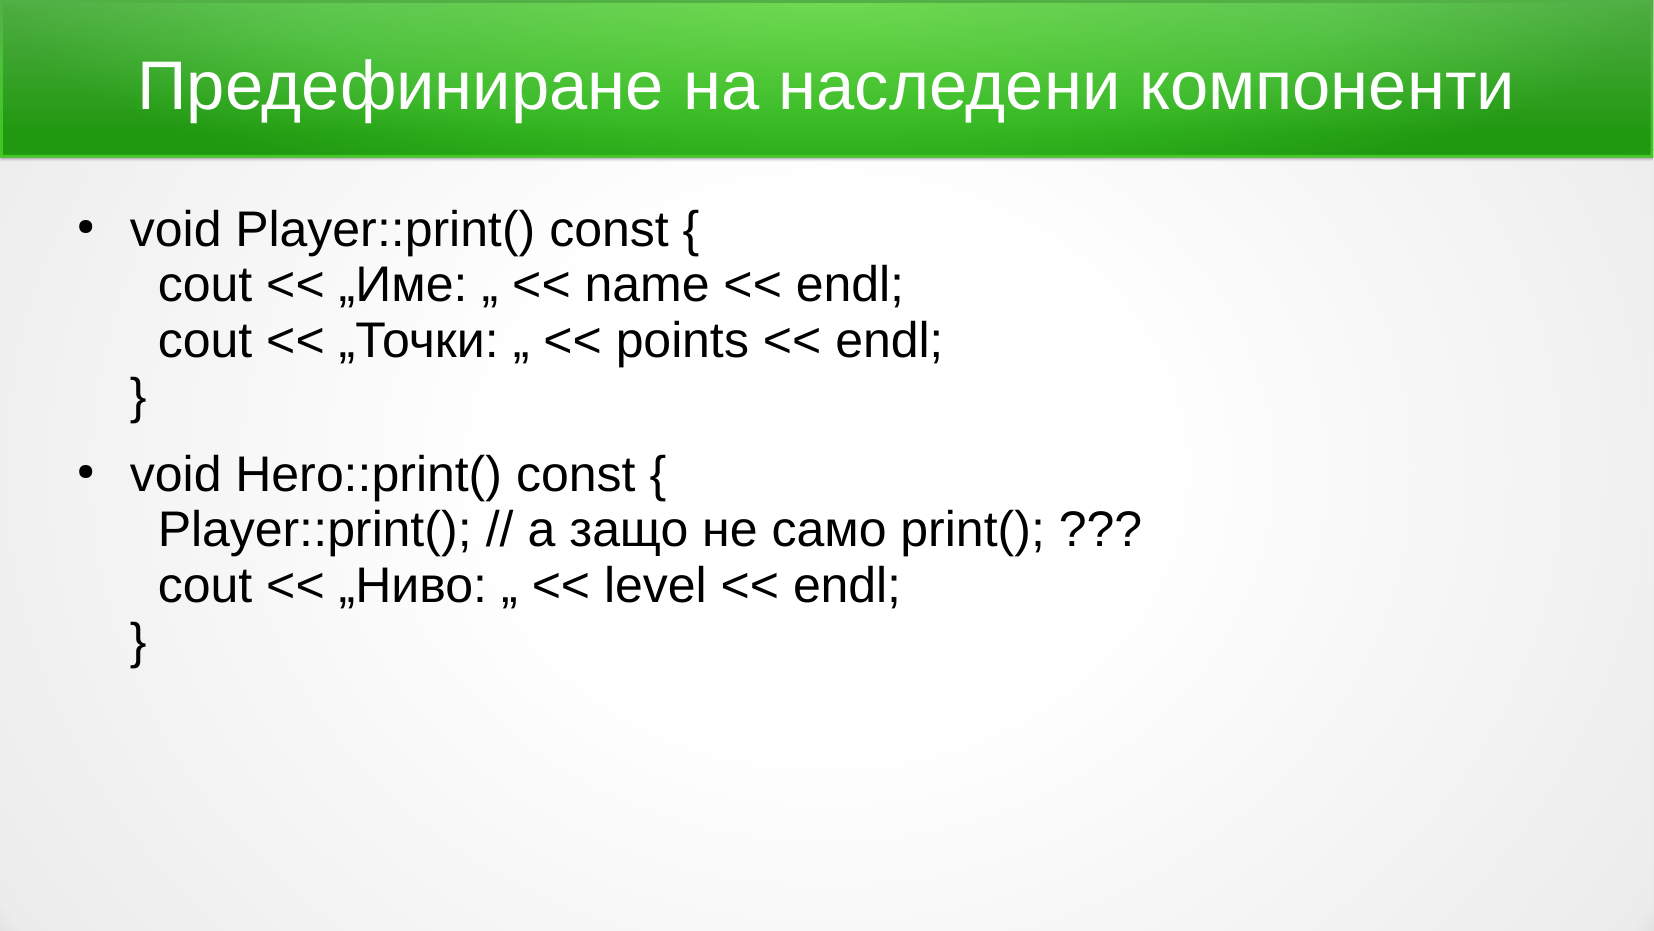

# Предефиниране на наследени компоненти
void Player::print() const {
 cout << „Име: „ << name << endl;
 cout << „Точки: „ << points << endl;
}
void Hero::print() const {
 Player::print(); // а защо не само print(); ???
 cout << „Ниво: „ << level << endl;
}